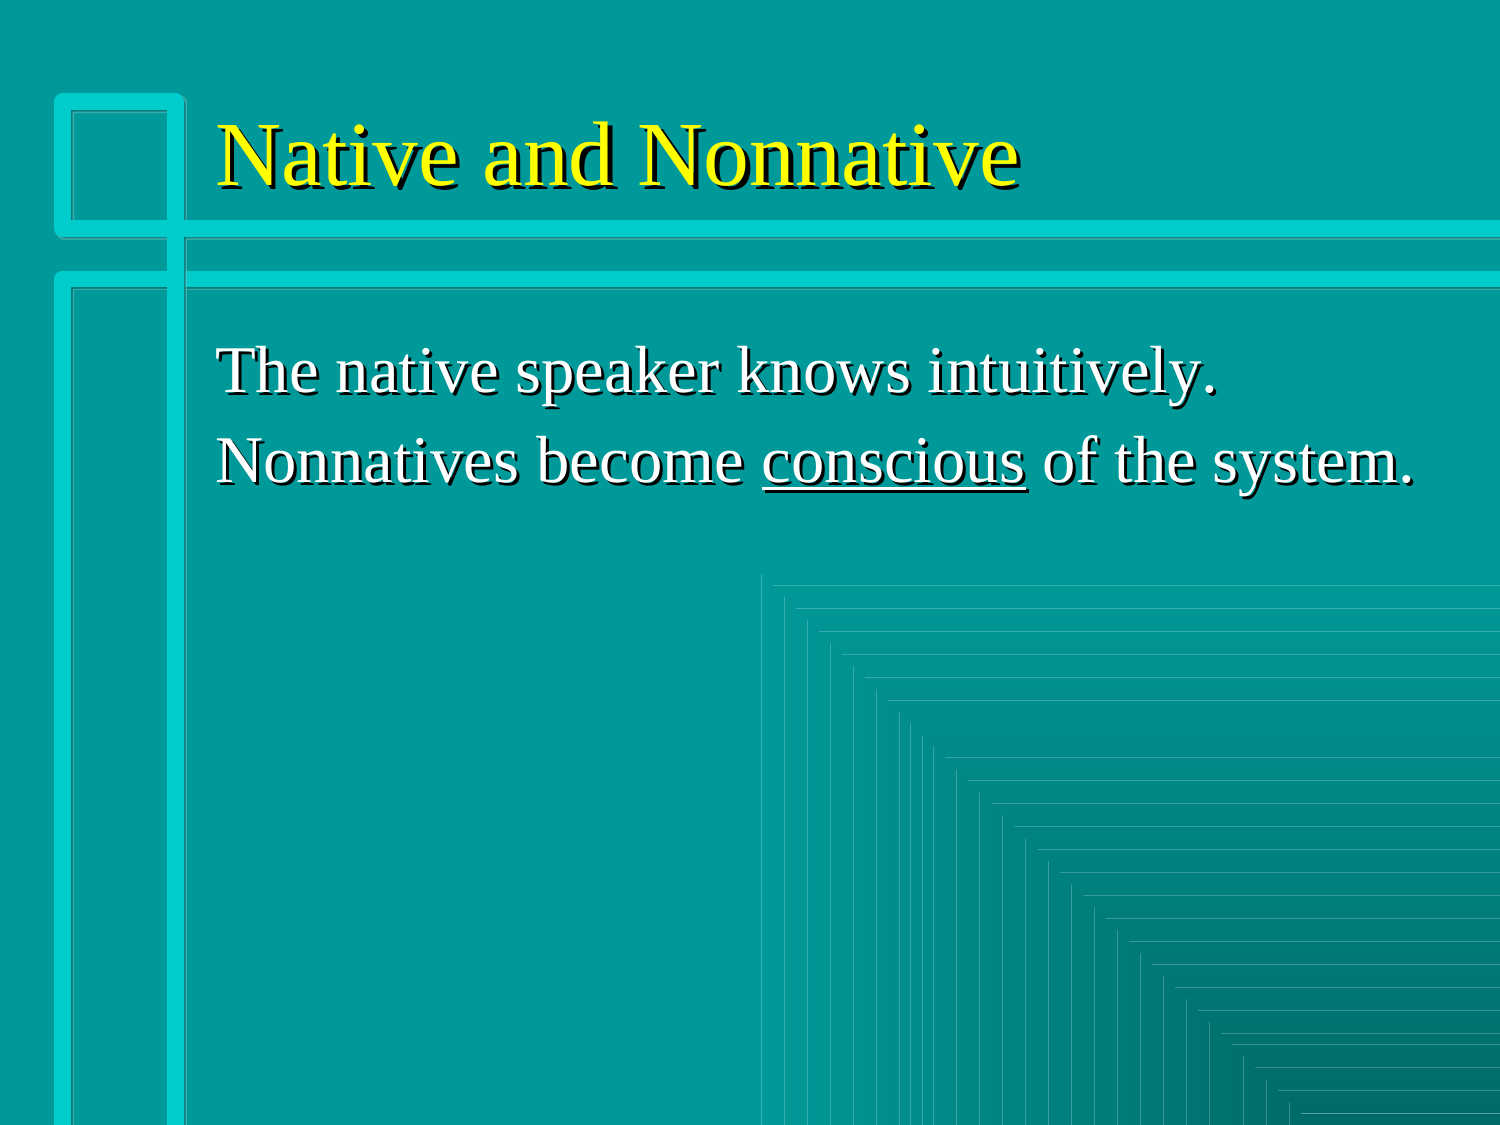

# Native and Nonnative
The native speaker knows intuitively.
Nonnatives become conscious of the system.